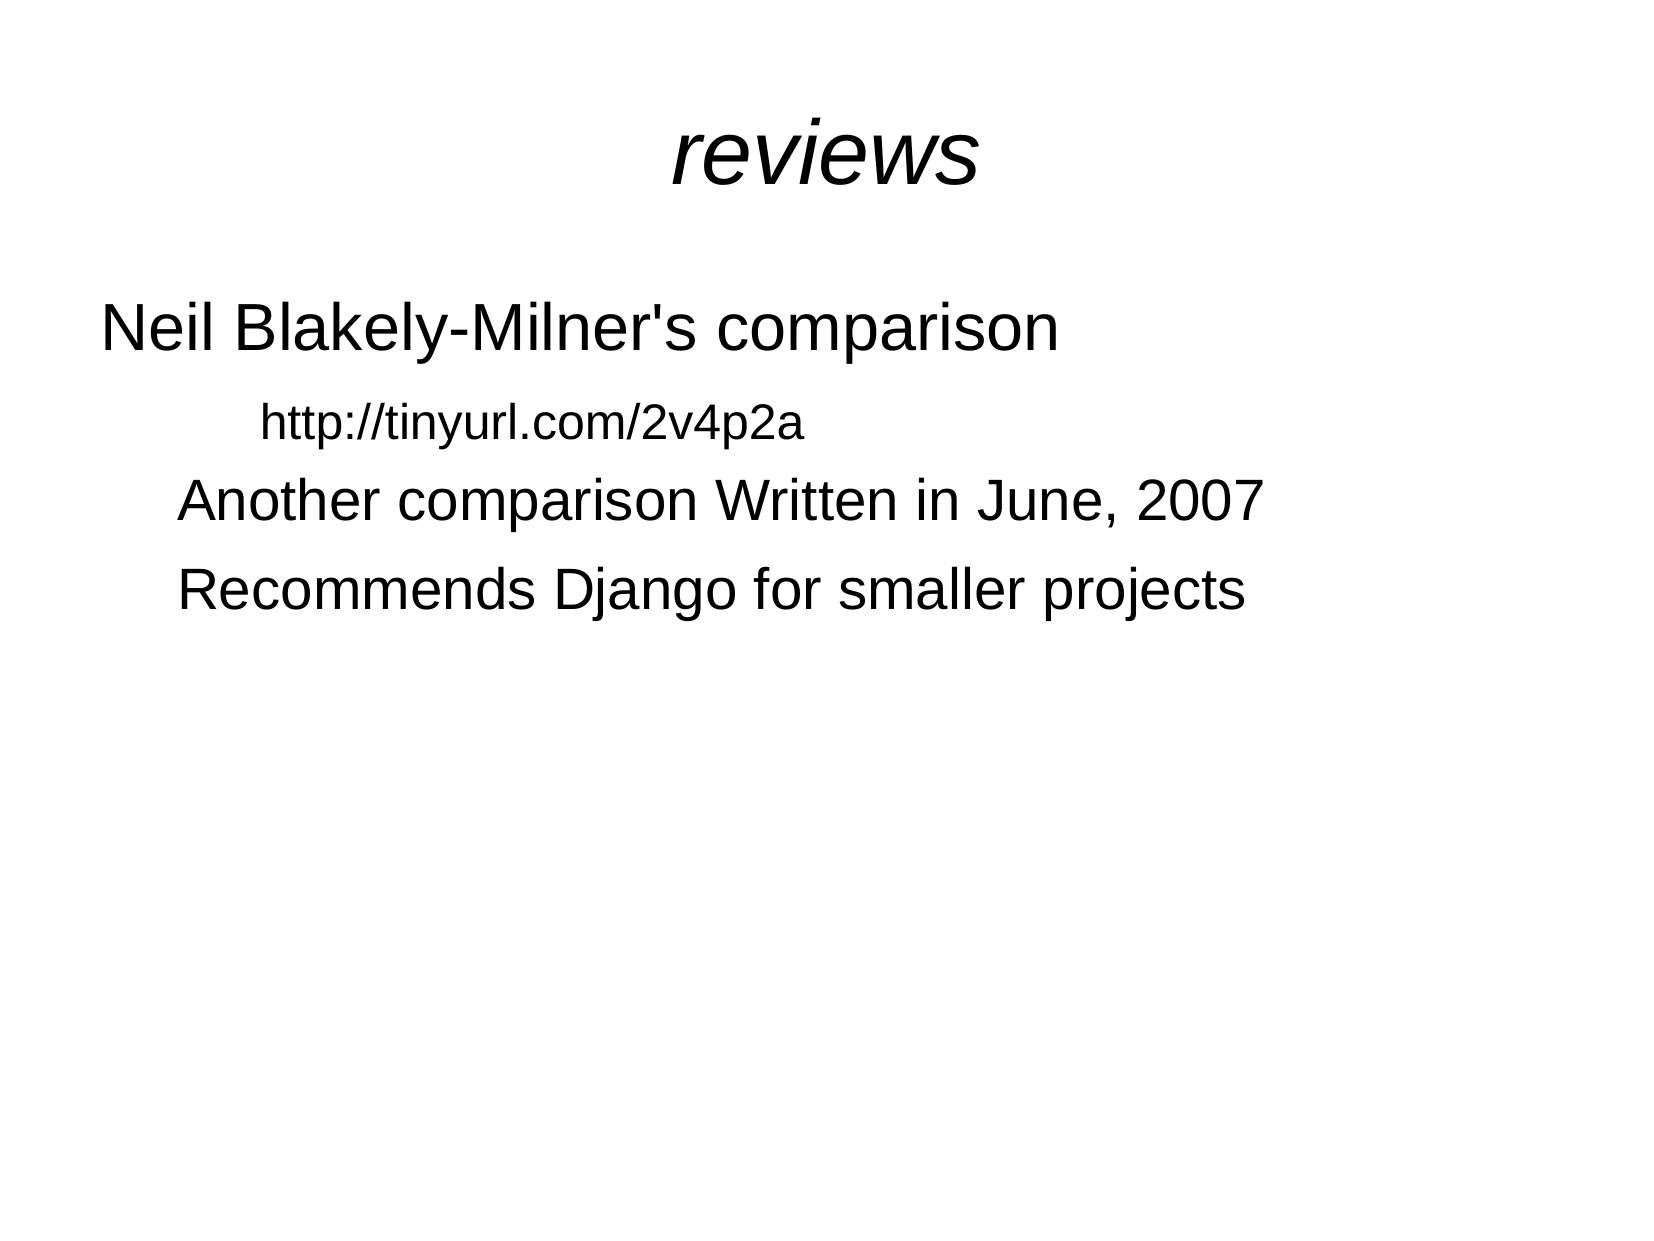

# reviews
Neil Blakely-Milner's comparison
http://tinyurl.com/2v4p2a
Another comparison Written in June, 2007
Recommends Django for smaller projects